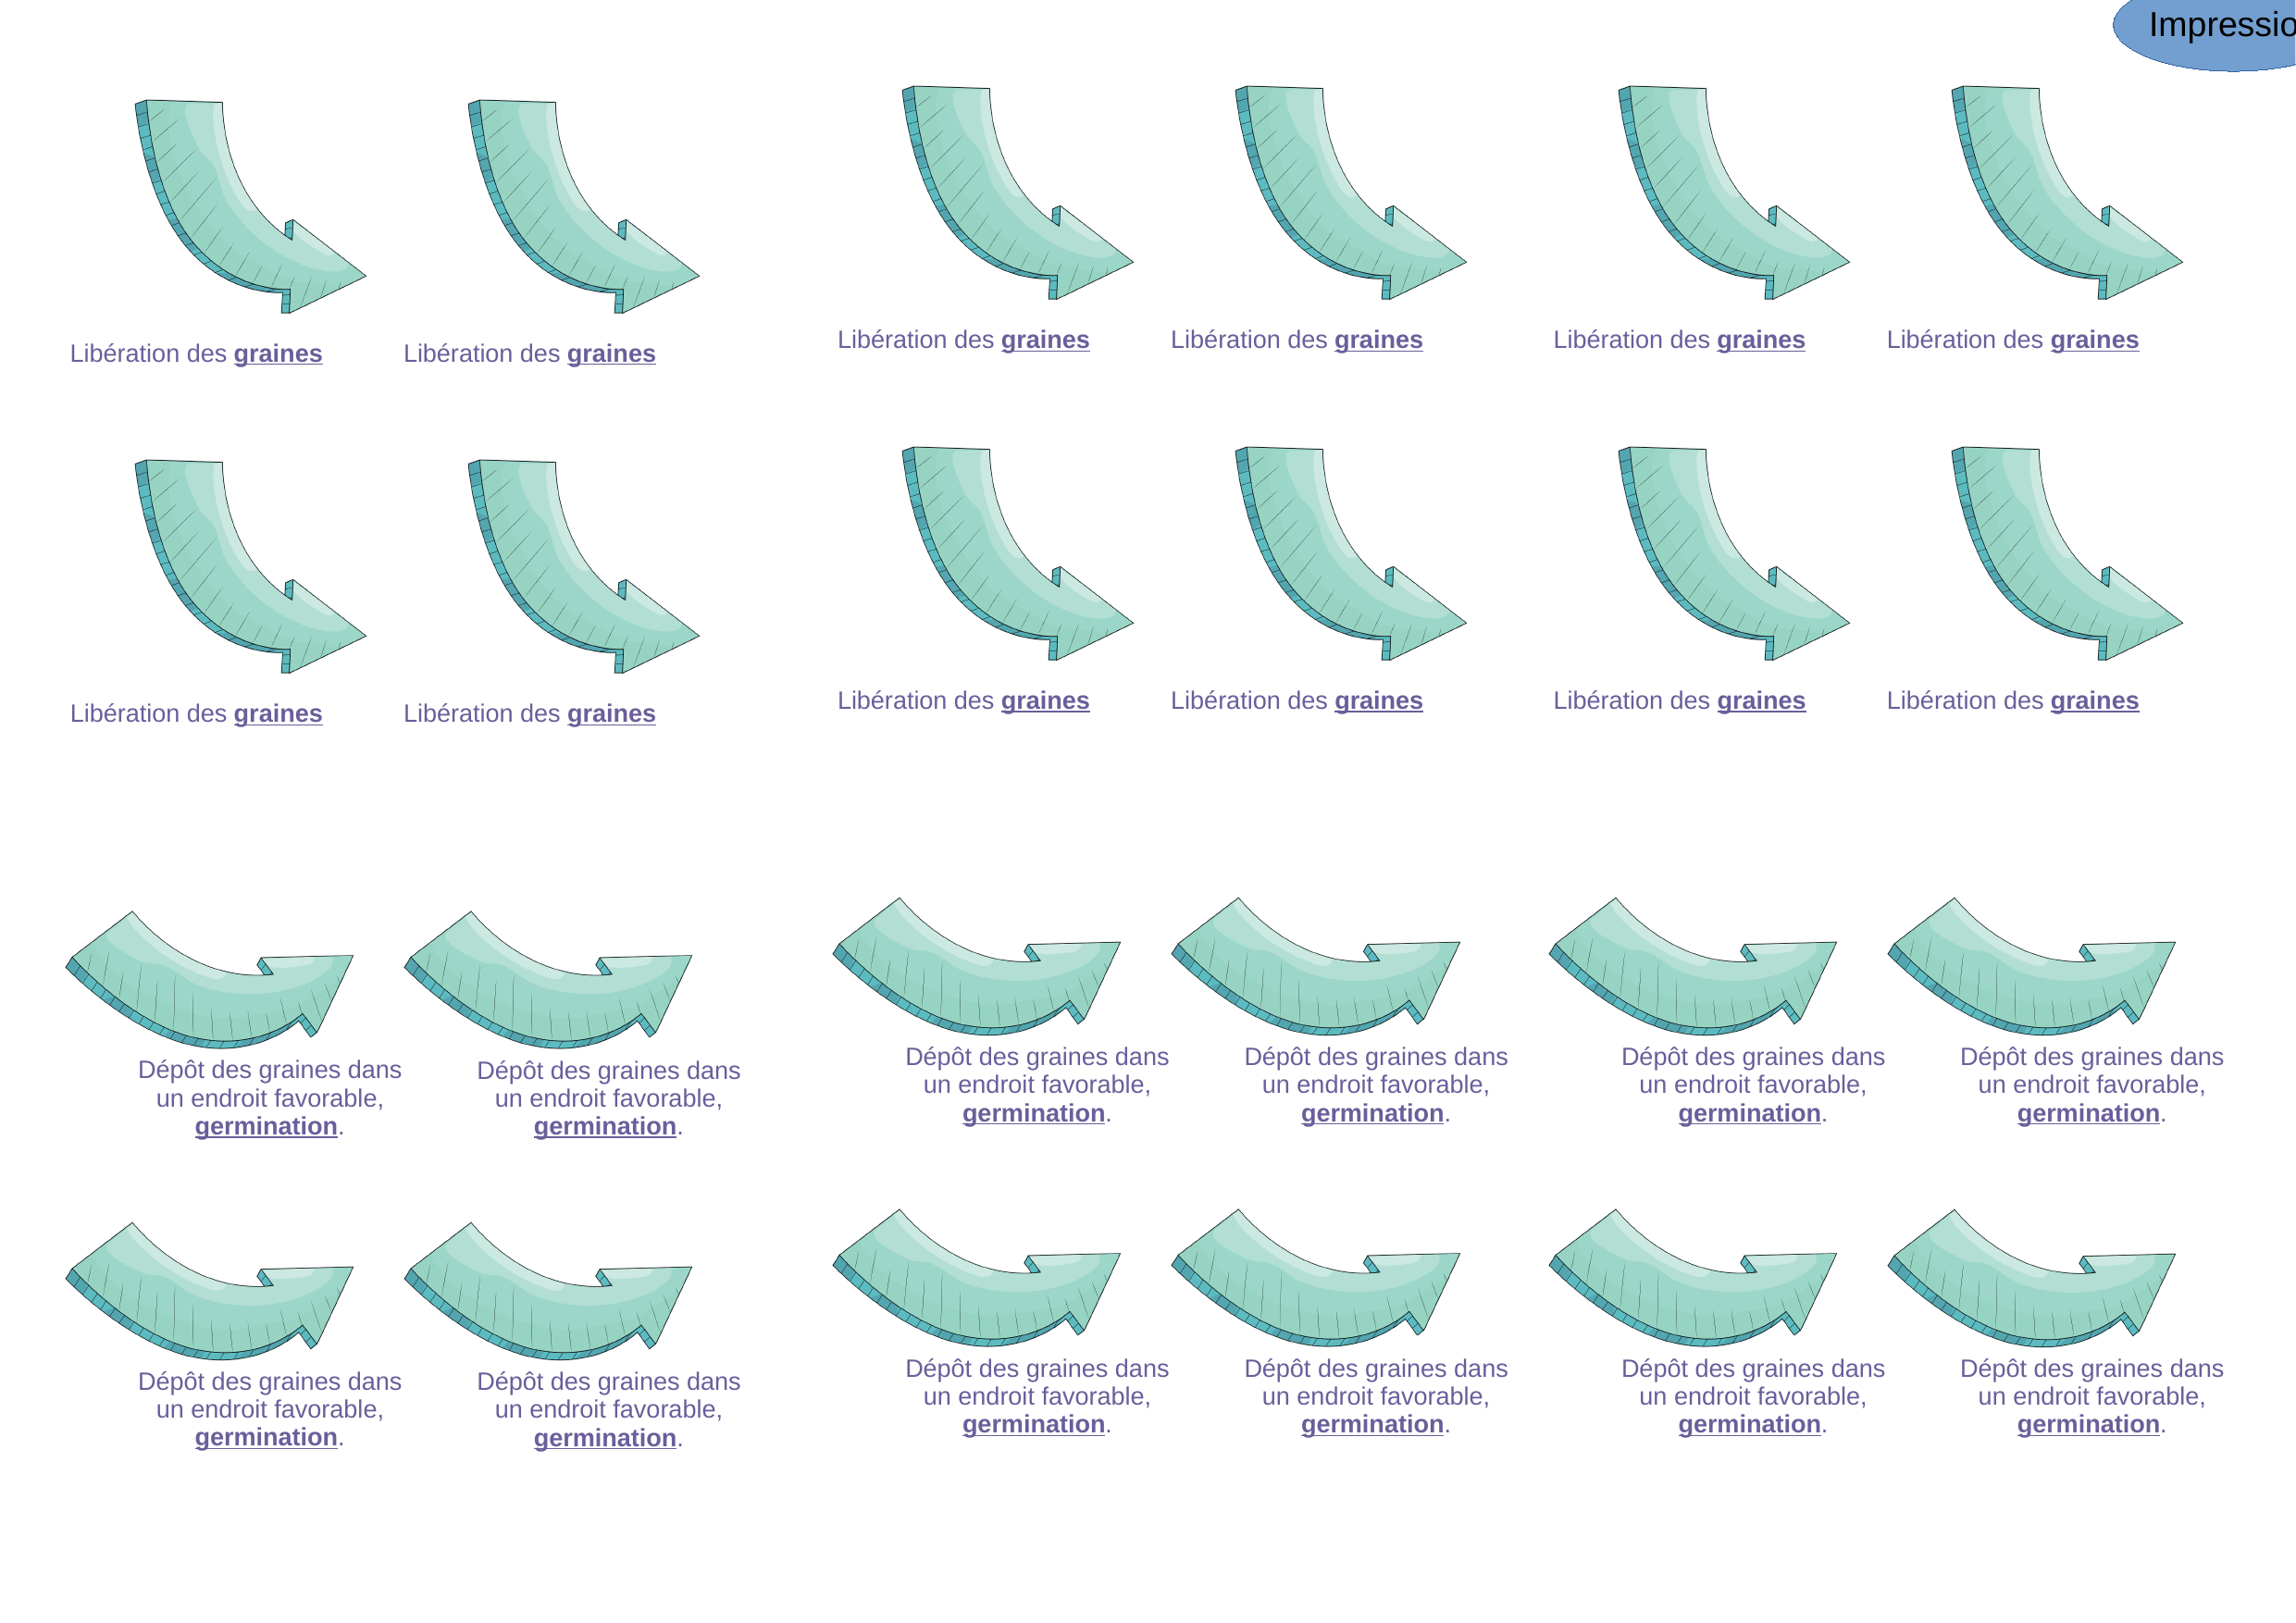

Impression
Libération des graines
Libération des graines
Libération des graines
Libération des graines
Libération des graines
Libération des graines
Libération des graines
Libération des graines
Libération des graines
Libération des graines
Libération des graines
Libération des graines
Dépôt des graines dans un endroit favorable, germination.
Dépôt des graines dans un endroit favorable, germination.
Dépôt des graines dans un endroit favorable, germination.
Dépôt des graines dans un endroit favorable, germination.
Dépôt des graines dans un endroit favorable, germination.
Dépôt des graines dans un endroit favorable, germination.
Dépôt des graines dans un endroit favorable, germination.
Dépôt des graines dans un endroit favorable, germination.
Dépôt des graines dans un endroit favorable, germination.
Dépôt des graines dans un endroit favorable, germination.
Dépôt des graines dans un endroit favorable, germination.
Dépôt des graines dans un endroit favorable, germination.